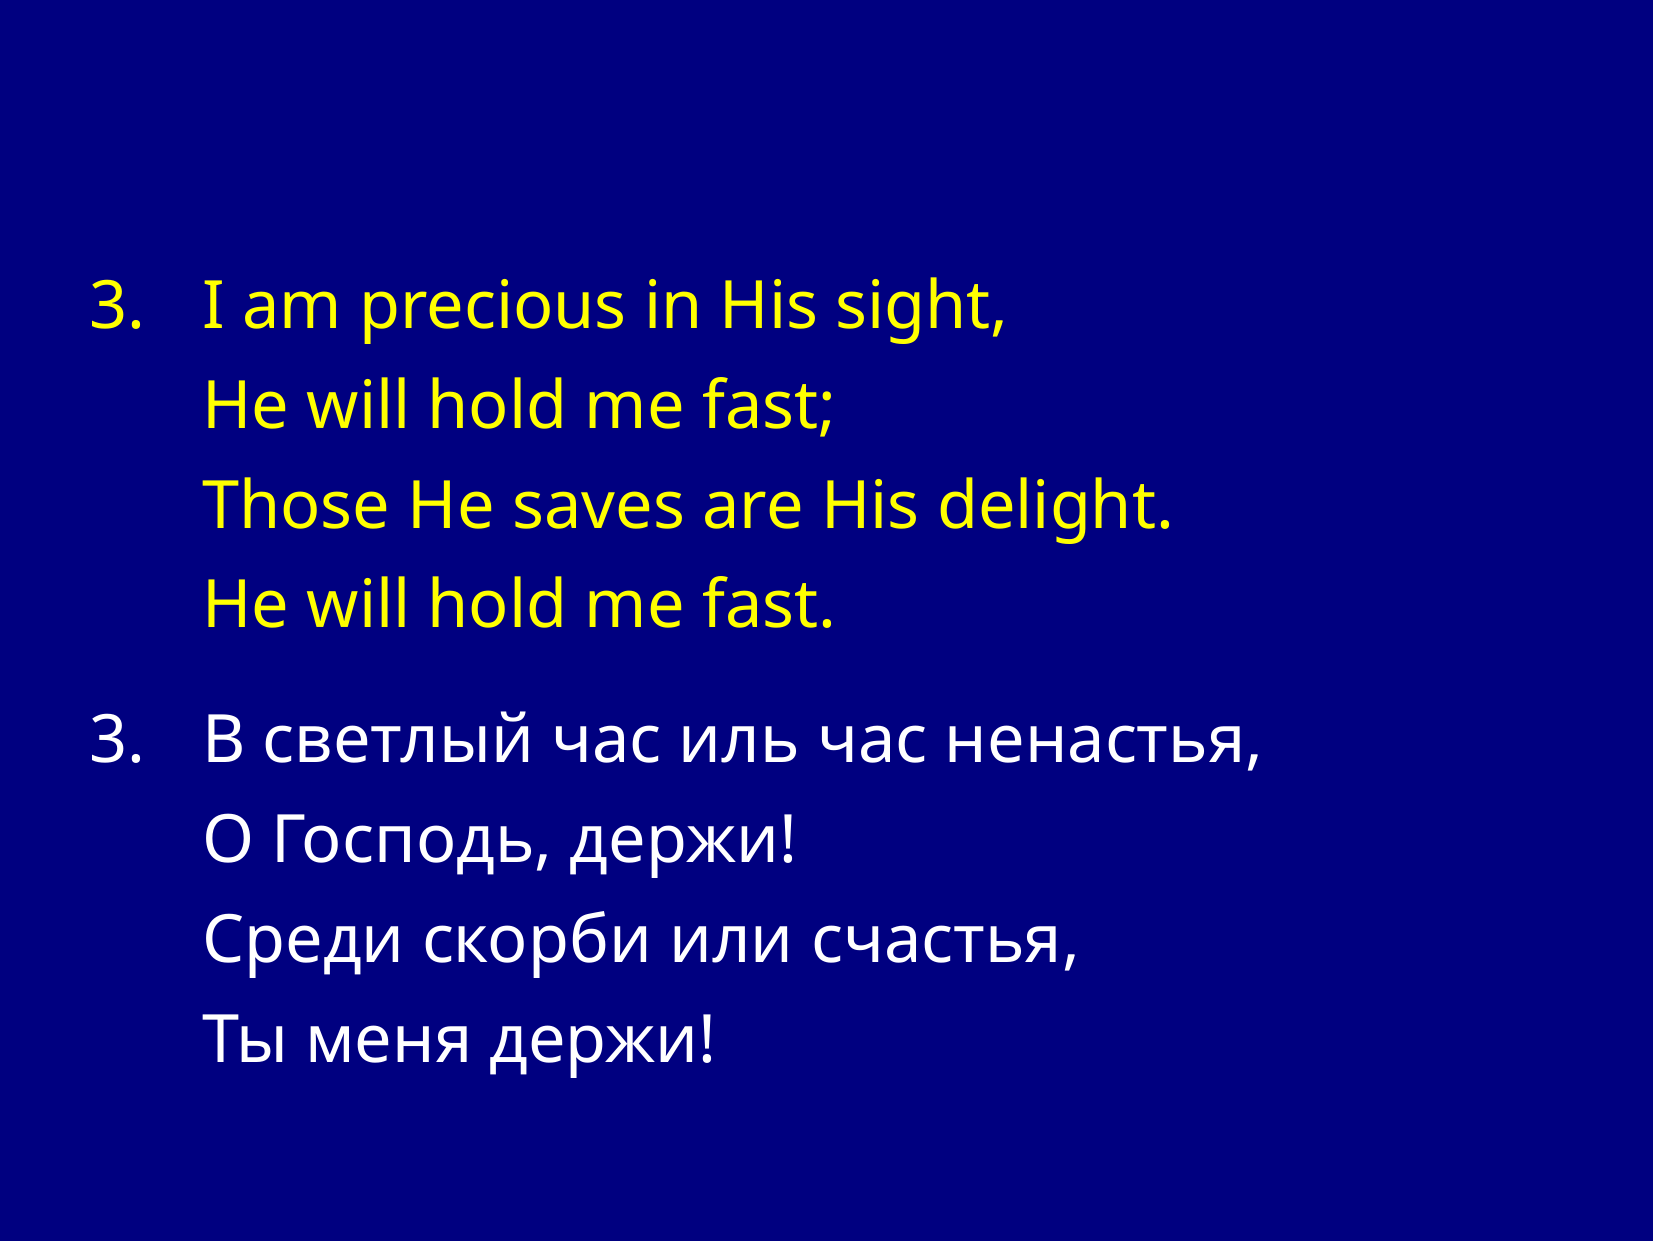

3.	I am precious in His sight,
	He will hold me fast;
	Those He saves are His delight.
	He will hold me fast.
3.	В светлый час иль час ненастья,
	О Господь, держи!
	Среди скорби или счастья,
	Ты меня держи!